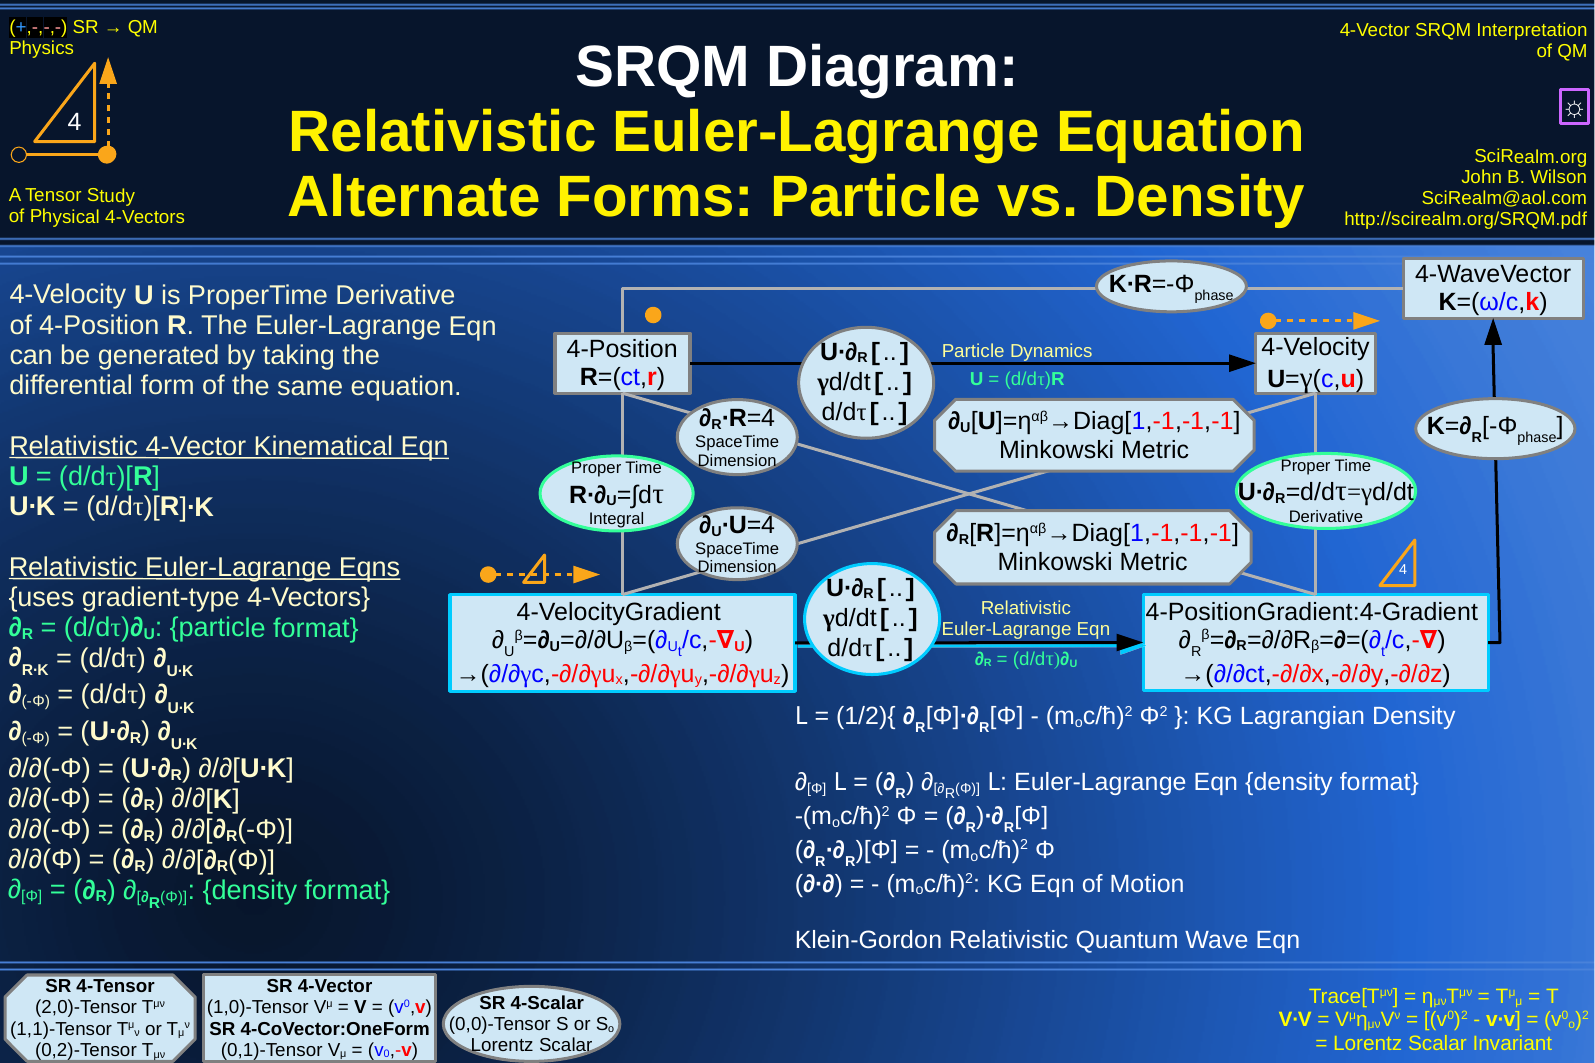

(+,-,-,-) SR → QM
Physics
A Tensor Study
of Physical 4-Vectors
4-Vector SRQM Interpretation
of QM
SciRealm.org
John B. Wilson
SciRealm@aol.com
http://scirealm.org/SRQM.pdf
# SRQM Diagram: Relativistic Euler-Lagrange Equation Alternate Forms: Particle vs. Density
4
☼
4-WaveVector
K=(ω/c,k)
K∙R=-Φphase
4-Velocity U is ProperTime Derivative
of 4-Position R. The Euler-Lagrange Eqn
can be generated by taking the
differential form of the same equation.
Relativistic 4-Vector Kinematical Eqn
U = (d/dτ)[R]
U∙K = (d/dτ)[R]∙K
Relativistic Euler-Lagrange Eqns
{uses gradient-type 4-Vectors}
∂R = (d/dτ)∂U: {particle format}
∂R∙K = (d/dτ) ∂U∙K
∂(-Φ) = (d/dτ) ∂U∙K
∂(-Φ) = (U∙∂R) ∂U∙K
∂/∂(-Φ) = (U∙∂R) ∂/∂[U∙K]
∂/∂(-Φ) = (∂R) ∂/∂[K]
∂/∂(-Φ) = (∂R) ∂/∂[∂R(-Φ)]
∂/∂(Φ) = (∂R) ∂/∂[∂R(Φ)]
∂[Φ] = (∂R) ∂[∂R(Φ)]: {density format}
U∙∂R[..]
γd/dt[..]
d/dτ[..]
Particle Dynamics
U = (d/dτ)R
4-Position
R=(ct,r)
4-Velocity
U=γ(c,u)
K=∂R[-Φphase]
∂U[U]=ηαβ→Diag[1,-1,-1,-1]
Minkowski Metric
∂R∙R=4
SpaceTime
Dimension
Proper Time
U∙∂R=d/dτ=γd/dt
Derivative
Proper Time
R∙∂U=∫dτ
Integral
∂U∙U=4
SpaceTime
Dimension
∂R[R]=ηαβ→Diag[1,-1,-1,-1]
Minkowski Metric
4
U∙∂R[..]
γd/dt[..]
d/dτ[..]
Relativistic
Euler-Lagrange Eqn
∂R = (d/dτ)∂U
4-VelocityGradient
∂Uβ=∂U=∂/∂Uβ=(∂Ut/c,-∇U)
→(∂/∂γc,-∂/∂γux,-∂/∂γuy,-∂/∂γuz)
4-PositionGradient:4-Gradient
∂Rβ=∂R=∂/∂Rβ=∂=(∂t/c,-∇)
→(∂/∂ct,-∂/∂x,-∂/∂y,-∂/∂z)
L = (1/2){ ∂R[Φ]∙∂R[Φ] - (moc/ћ)2 Φ2 }: KG Lagrangian Density
∂[Φ] L = (∂R) ∂[∂R(Φ)] L: Euler-Lagrange Eqn {density format}
-(moc/ћ)2 Φ = (∂R)∙∂R[Φ]
(∂R∙∂R)[Φ] = - (moc/ћ)2 Φ
(∂∙∂) = - (moc/ћ)2: KG Eqn of Motion
Klein-Gordon Relativistic Quantum Wave Eqn
SR 4-Tensor
(2,0)-Tensor Tμν
(1,1)-Tensor Tμν or Tμν
(0,2)-Tensor Tμν
SR 4-Vector
(1,0)-Tensor Vμ = V = (v0,v)
SR 4-CoVector:OneForm
(0,1)-Tensor Vμ = (v0,-v)
Trace[Tμν] = ημνTμν = Tμμ = T
V∙V = VμημνVν = [(v0)2 - v∙v] = (v0o)2
= Lorentz Scalar Invariant
SR 4-Scalar
(0,0)-Tensor S or So
Lorentz Scalar